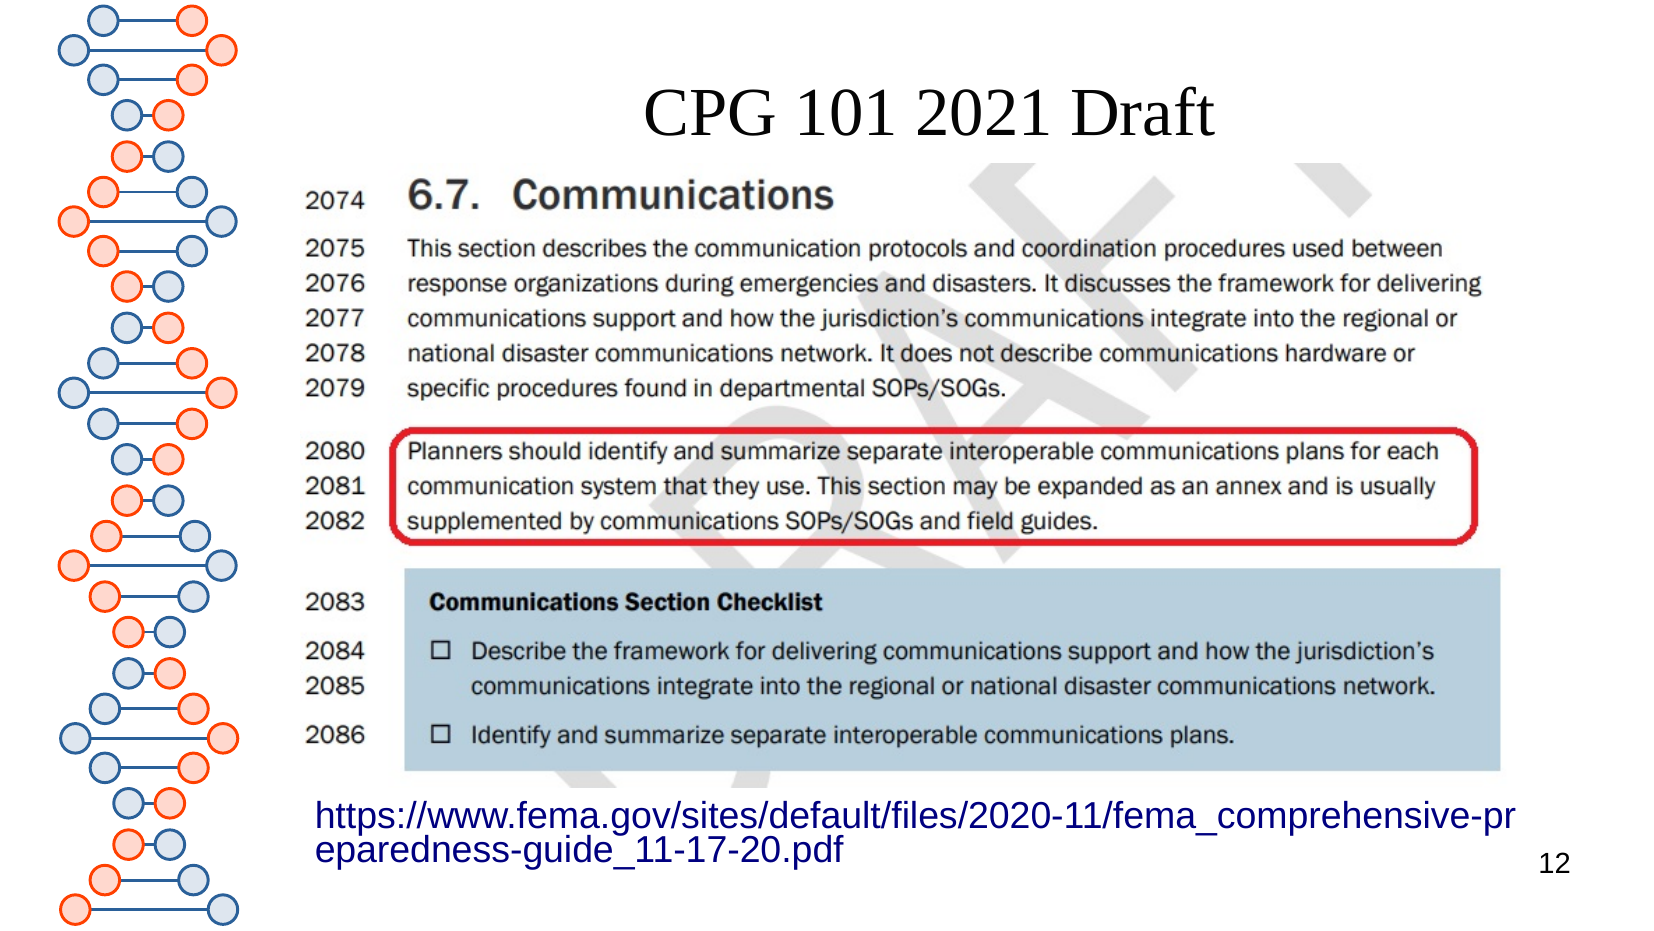

# CPG 101 2021 Draft
https://www.fema.gov/sites/default/files/2020-11/fema_comprehensive-preparedness-guide_11-17-20.pdf
12